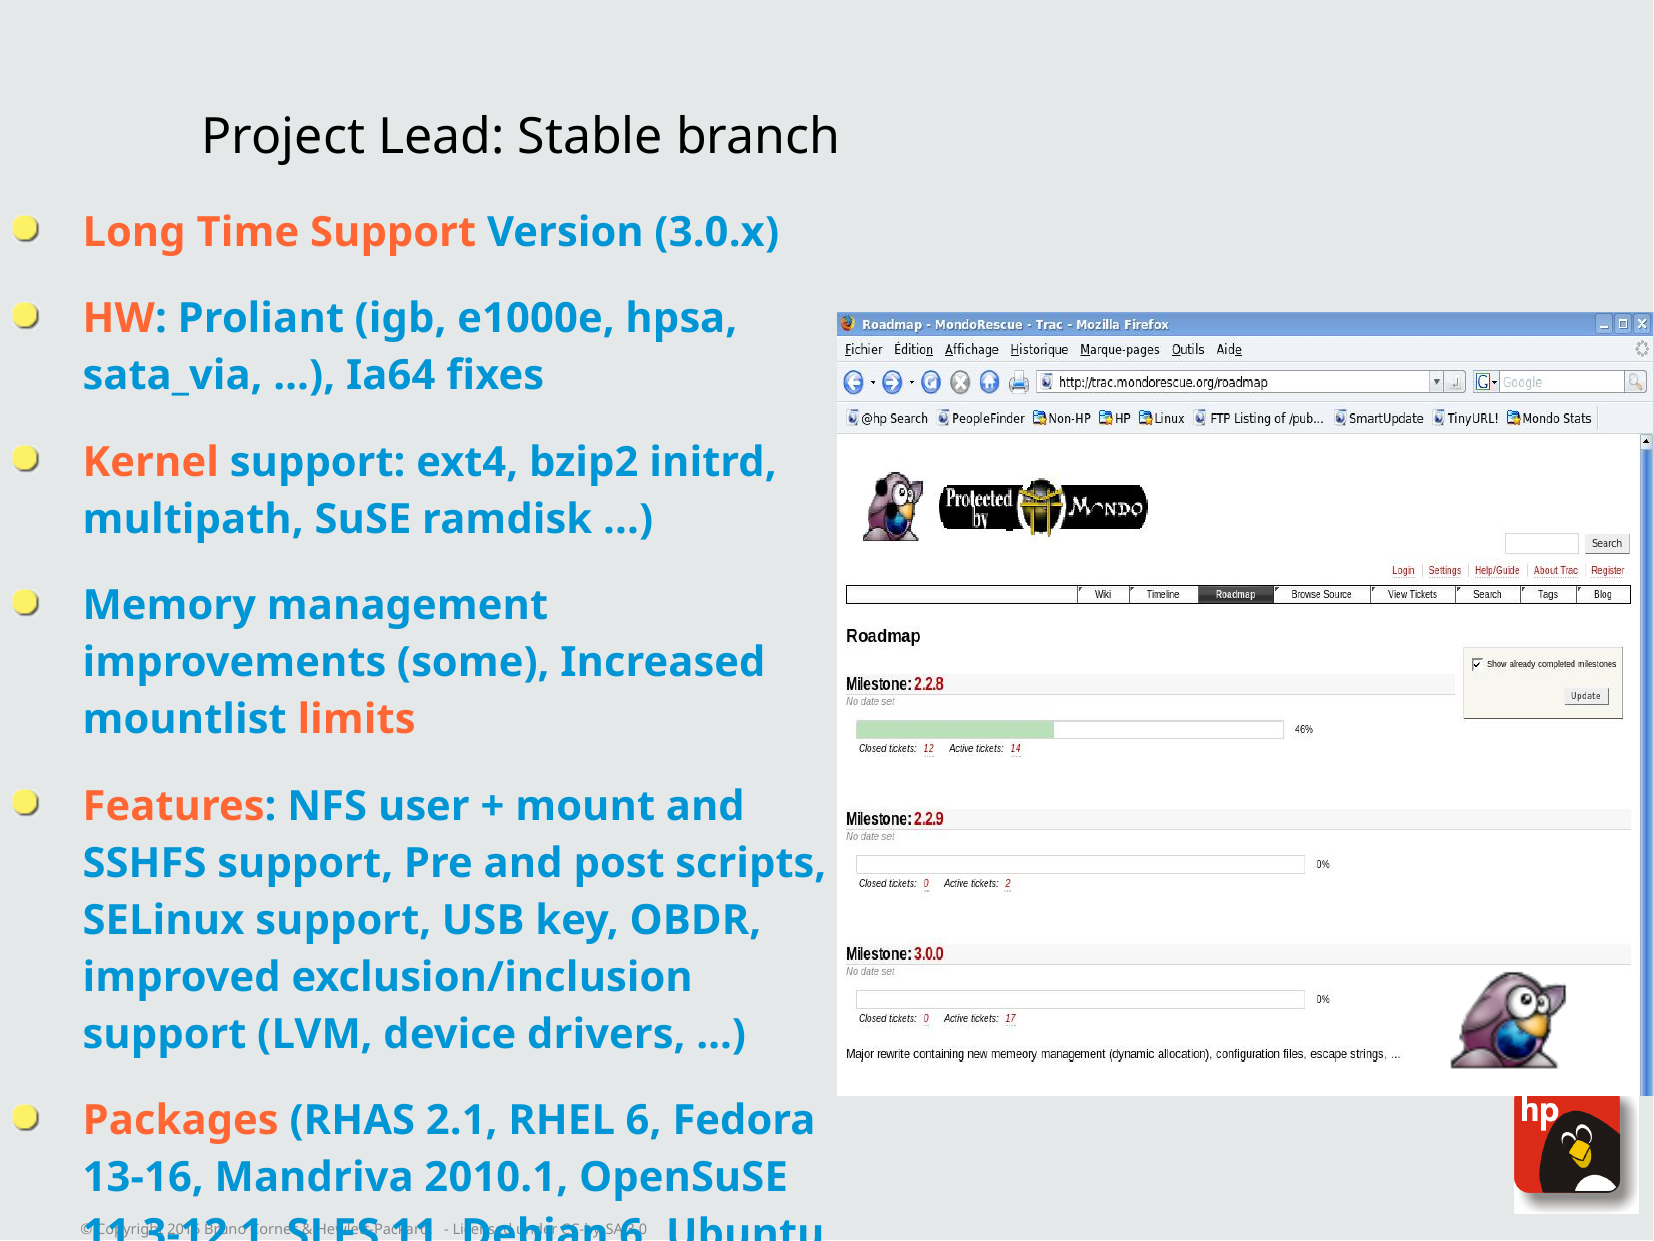

Project Lead: Stable branch
# Long Time Support Version (3.0.x)
HW: Proliant (igb, e1000e, hpsa, sata_via, …), Ia64 fixes
Kernel support: ext4, bzip2 initrd, multipath, SuSE ramdisk ...)
Memory management improvements (some), Increased mountlist limits
Features: NFS user + mount and SSHFS support, Pre and post scripts, SELinux support, USB key, OBDR, improved exclusion/inclusion support (LVM, device drivers, …)
Packages (RHAS 2.1, RHEL 6, Fedora 13-16, Mandriva 2010.1, OpenSuSE 11.3-12.1, SLES 11, Debian 6, Ubuntu 10.10-12.04) and urpmi/yum/apt related support. Signed pkgs.